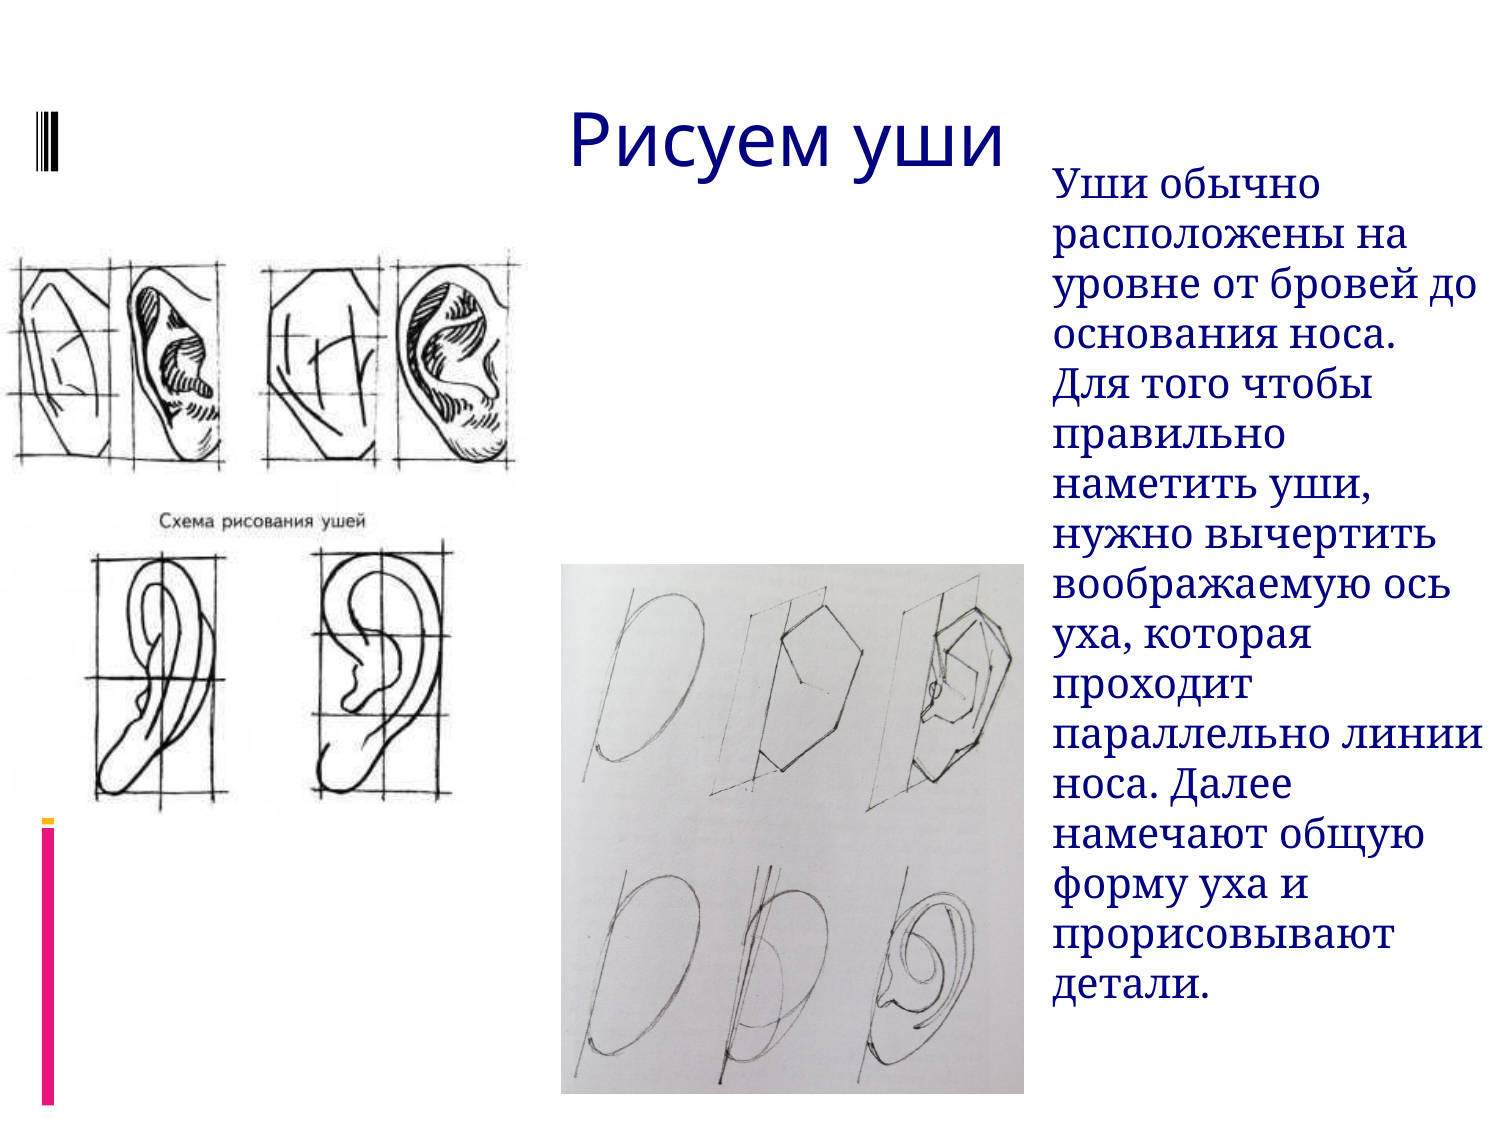

# Рисуем уши
Уши обычно расположены на уровне от бровей до основания носа. Для того чтобы правильно наметить уши, нужно вычертить воображаемую ось уха, которая проходит параллельно линии носа. Далее намечают общую форму уха и прорисовывают детали.